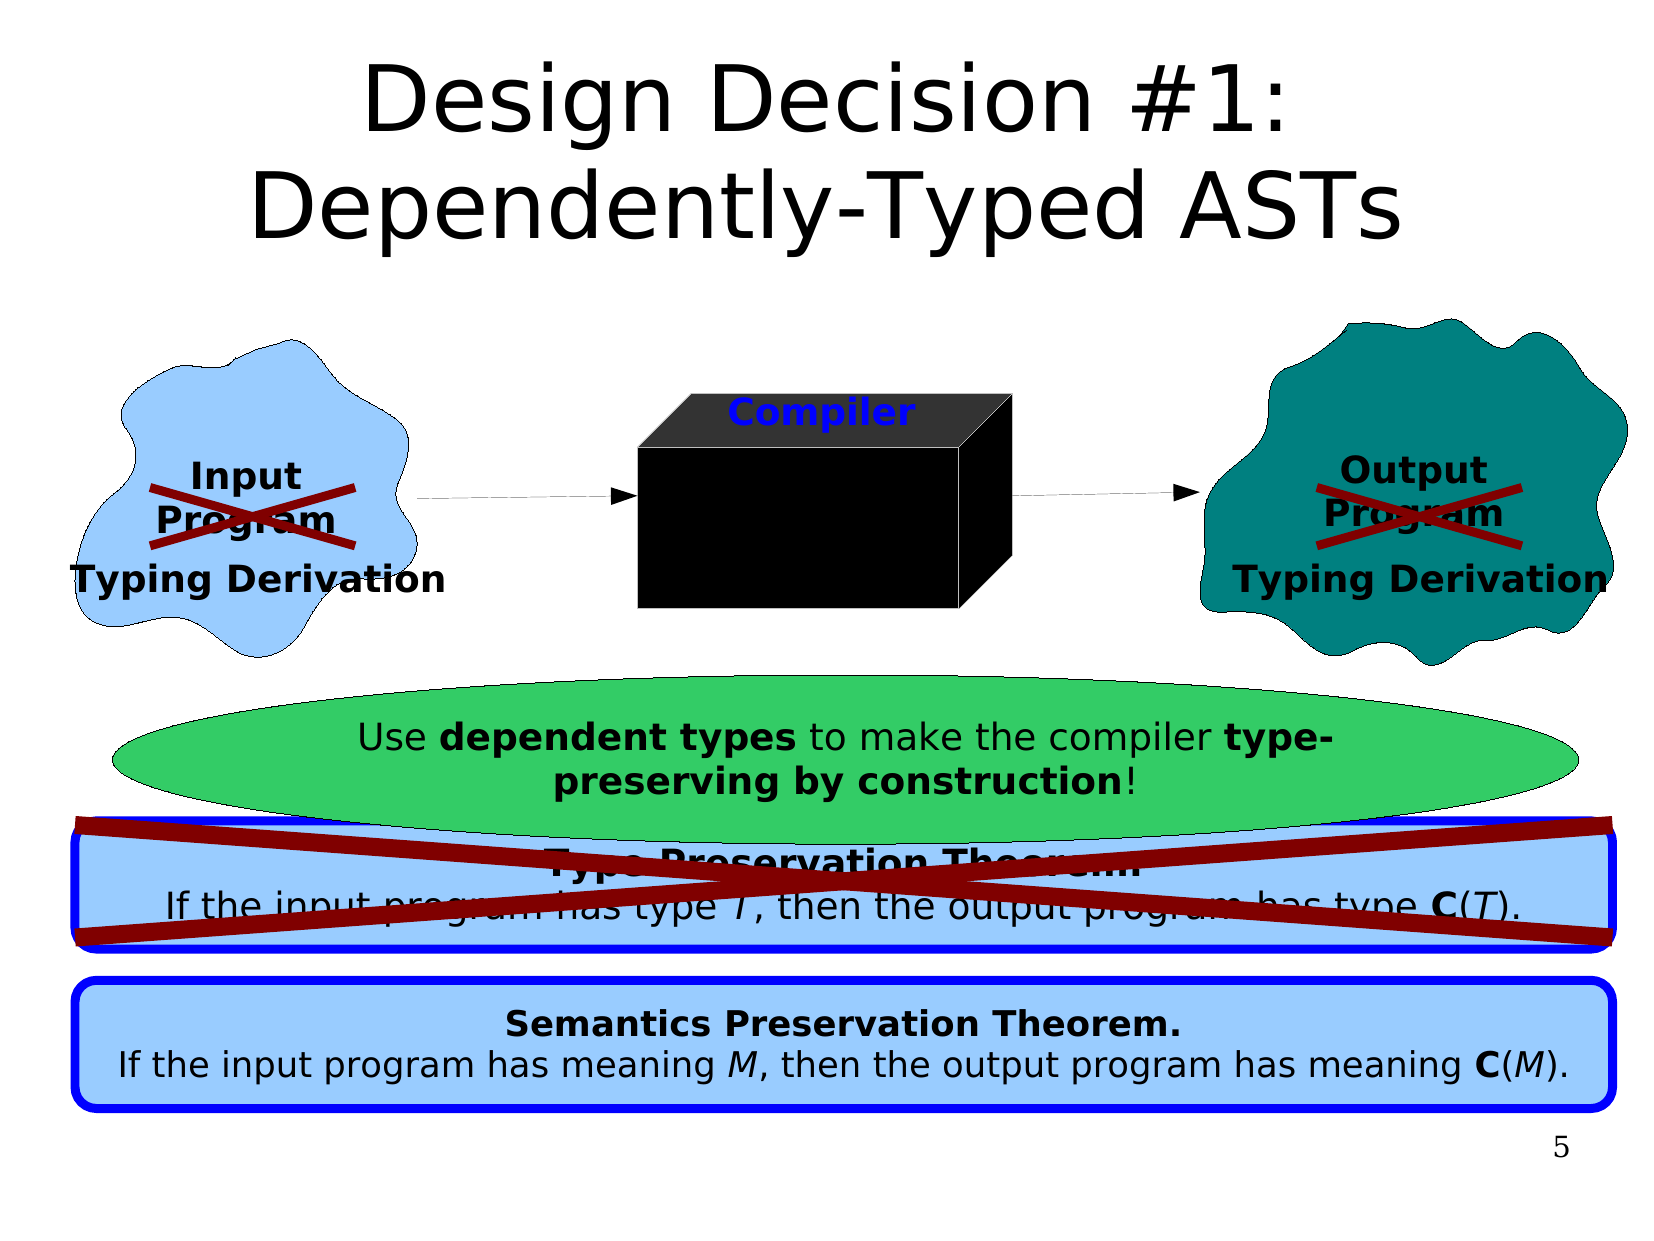

# Design Decision #1: Dependently-Typed ASTs
Output
Program
Input
Program
Compiler
Typing Derivation
Typing Derivation
Use dependent types to make the compiler type-preserving by construction!
Type Preservation Theorem.
If the input program has type T, then the output program has type C(T).
Semantics Preservation Theorem.
If the input program has meaning M, then the output program has meaning C(M).
5